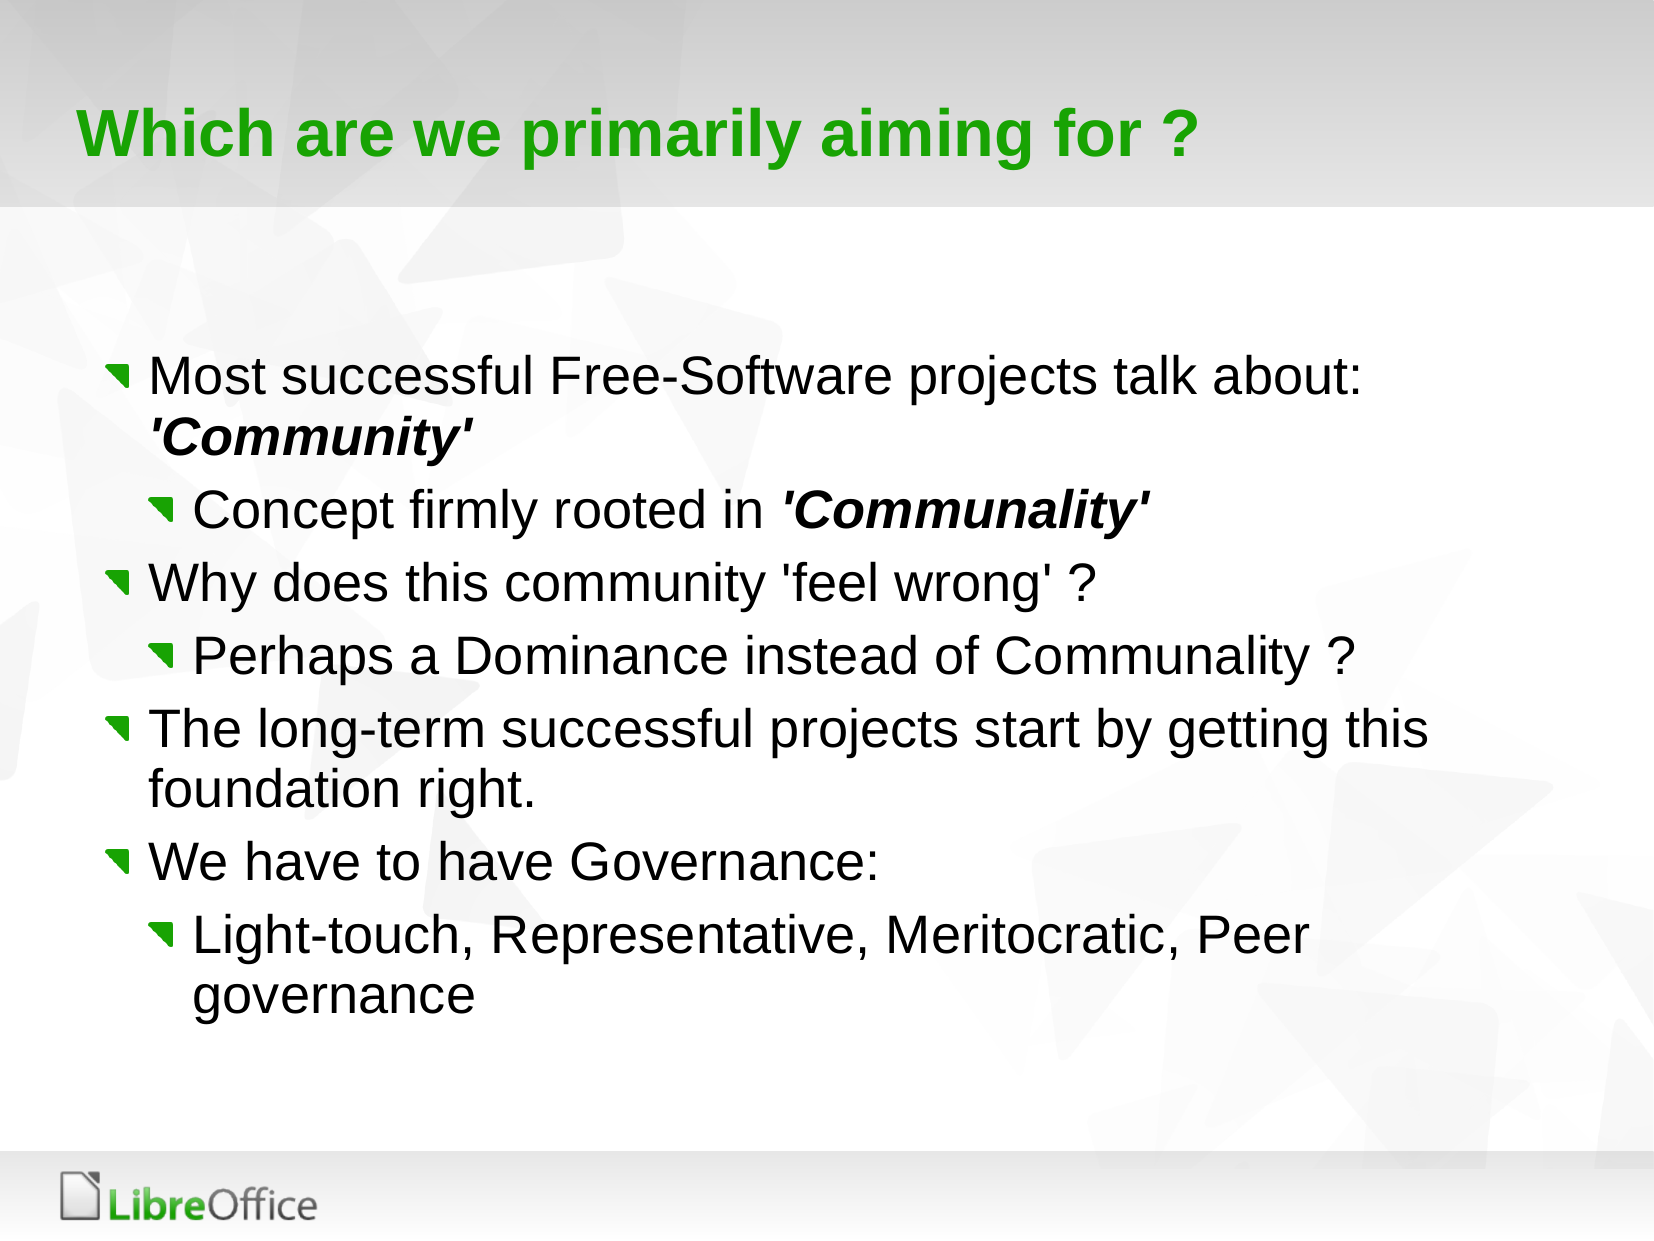

# Which are we primarily aiming for ?
Most successful Free-Software projects talk about: 'Community'
Concept firmly rooted in 'Communality'
Why does this community 'feel wrong' ?
Perhaps a Dominance instead of Communality ?
The long-term successful projects start by getting this foundation right.
We have to have Governance:
Light-touch, Representative, Meritocratic, Peer governance